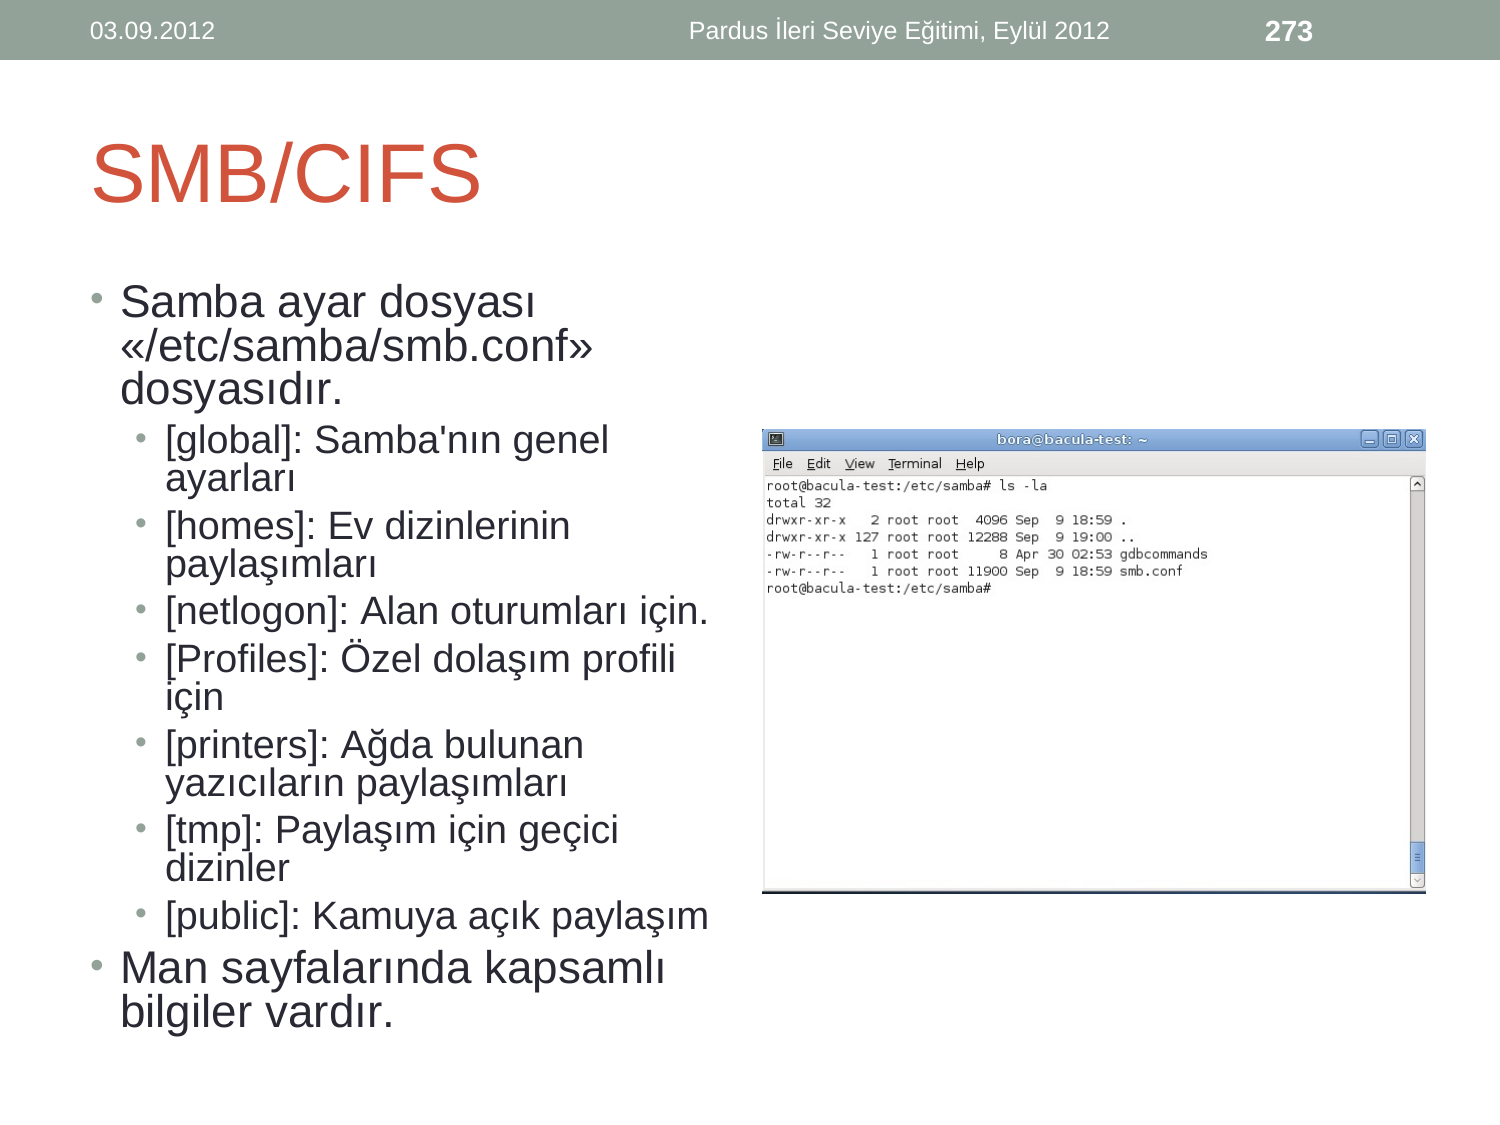

03.09.2012
Pardus İleri Seviye Eğitimi, Eylül 2012
# SMB/CIFS
Samba ayar dosyası «/etc/samba/smb.conf» dosyasıdır.
[global]: Samba'nın genel ayarları
[homes]: Ev dizinlerinin paylaşımları
[netlogon]: Alan oturumları için.
[Profiles]: Özel dolaşım profili için
[printers]: Ağda bulunan yazıcıların paylaşımları
[tmp]: Paylaşım için geçici dizinler
[public]: Kamuya açık paylaşım
Man sayfalarında kapsamlı bilgiler vardır.